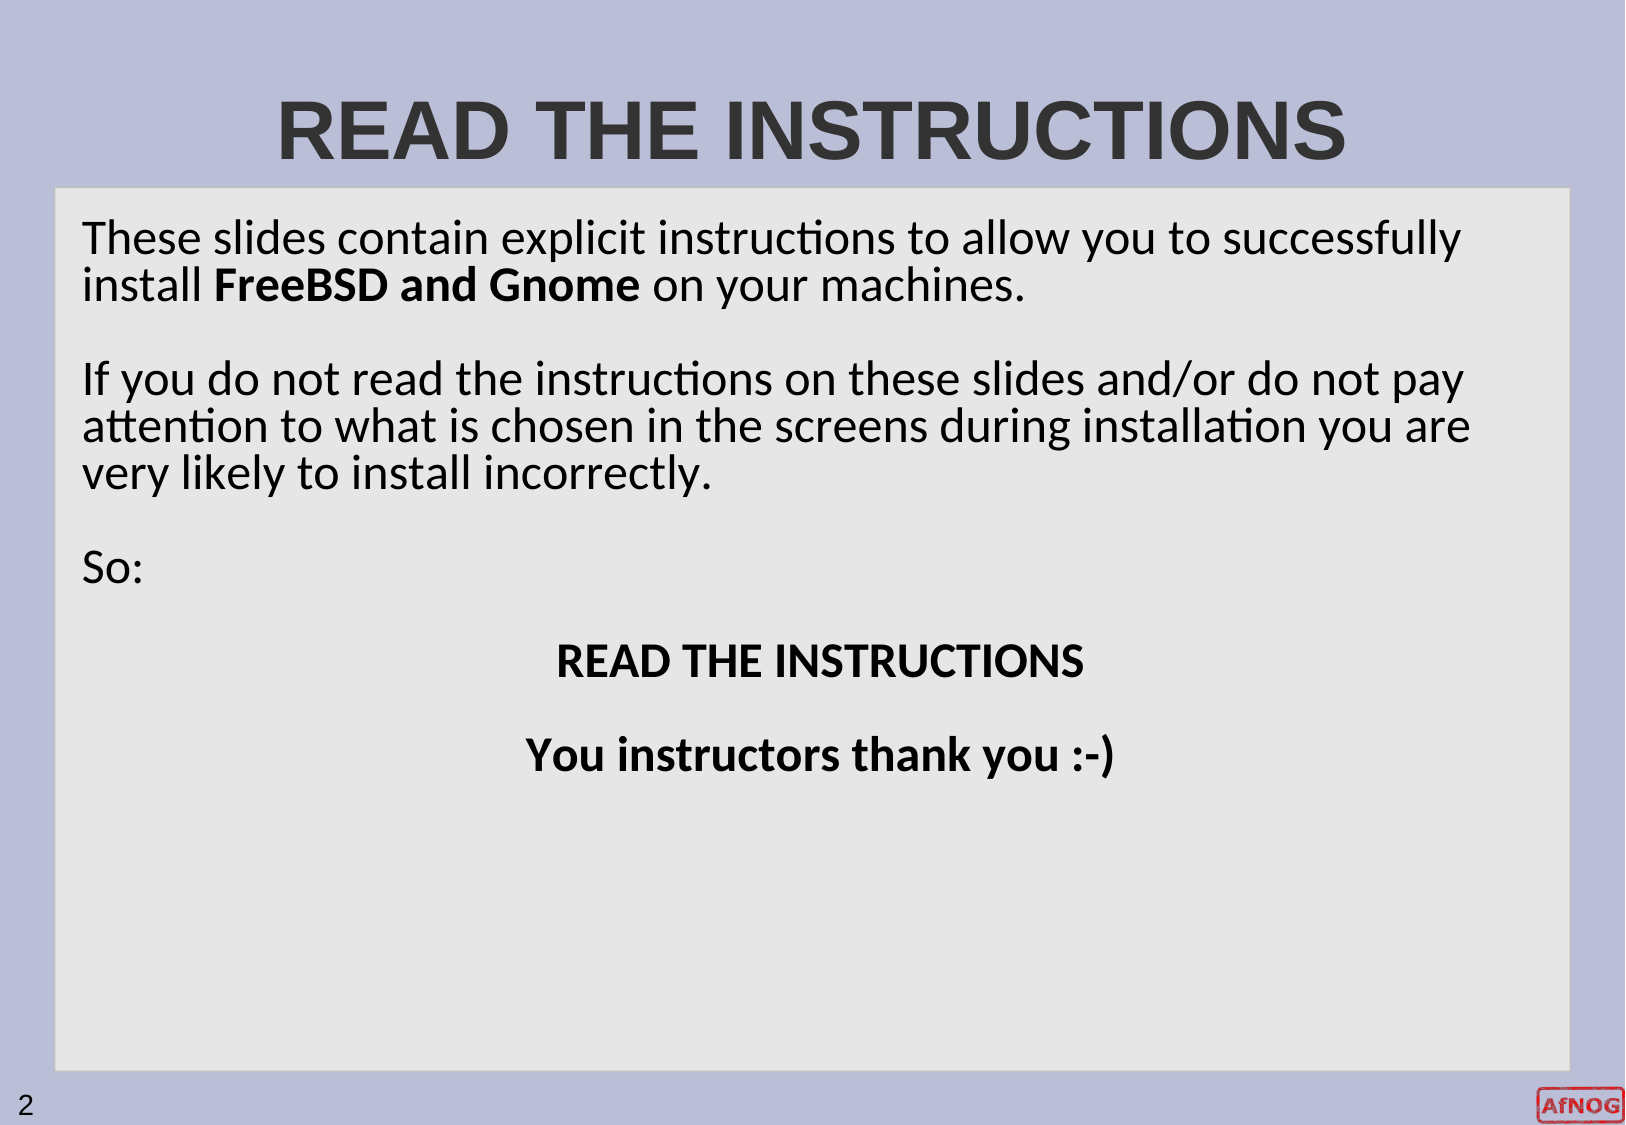

READ THE INSTRUCTIONS
These slides contain explicit instructions to allow you to successfully install FreeBSD and Gnome on your machines.
If you do not read the instructions on these slides and/or do not pay attention to what is chosen in the screens during installation you are very likely to install incorrectly.
So:
READ THE INSTRUCTIONS
You instructors thank you :-)